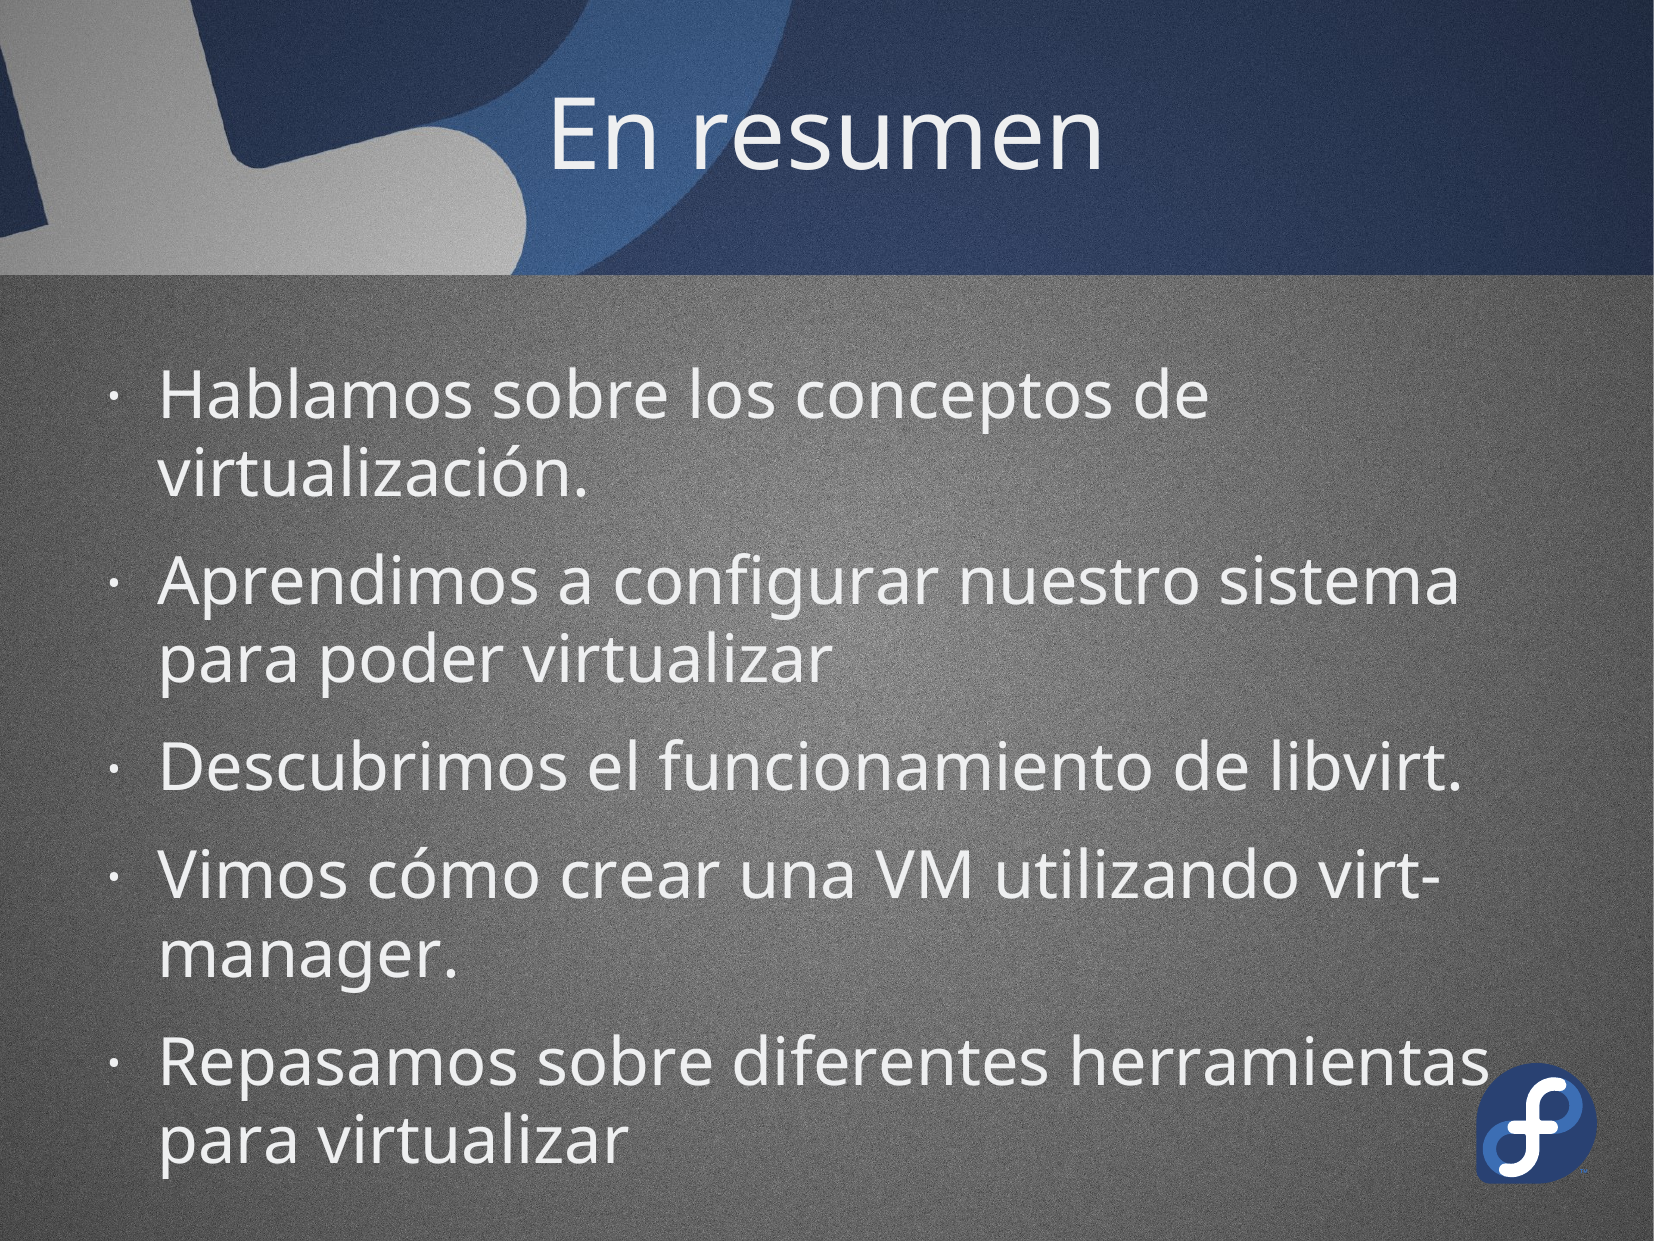

En resumen
Hablamos sobre los conceptos de virtualización.
Aprendimos a configurar nuestro sistema para poder virtualizar
Descubrimos el funcionamiento de libvirt.
Vimos cómo crear una VM utilizando virt-manager.
Repasamos sobre diferentes herramientas para virtualizar